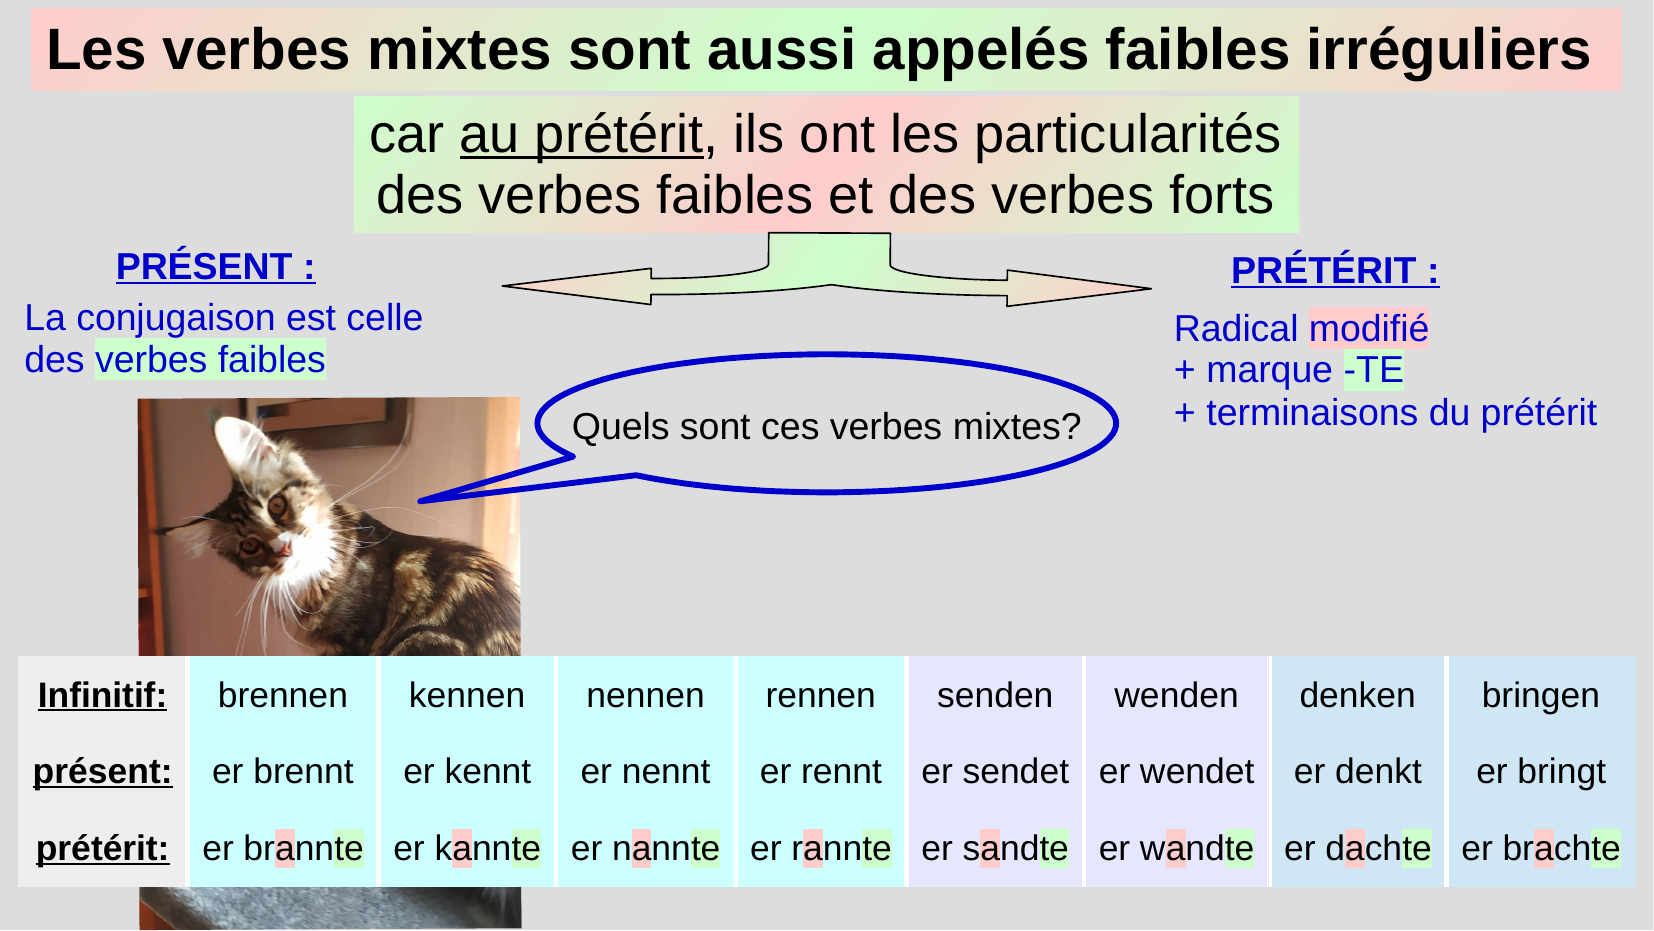

Les verbes mixtes sont aussi appelés faibles irréguliers
car au prétérit, ils ont les particularités
des verbes faibles et des verbes forts
PRÉTÉRIT :
PRÉSENT :
La conjugaison est celle
des verbes faibles
Radical modifié
+ marque -TE
+ terminaisons du prétérit
Quels sont ces verbes mixtes?
| Infinitif: | brennen | kennen | nennen | rennen | senden | wenden | denken | bringen |
| --- | --- | --- | --- | --- | --- | --- | --- | --- |
| présent: | er brennt | er kennt | er nennt | er rennt | er sendet | er wendet | er denkt | er bringt |
| prétérit: | er brannte | er kannte | er nannte | er rannte | er sandte | er wandte | er dachte | er brachte |